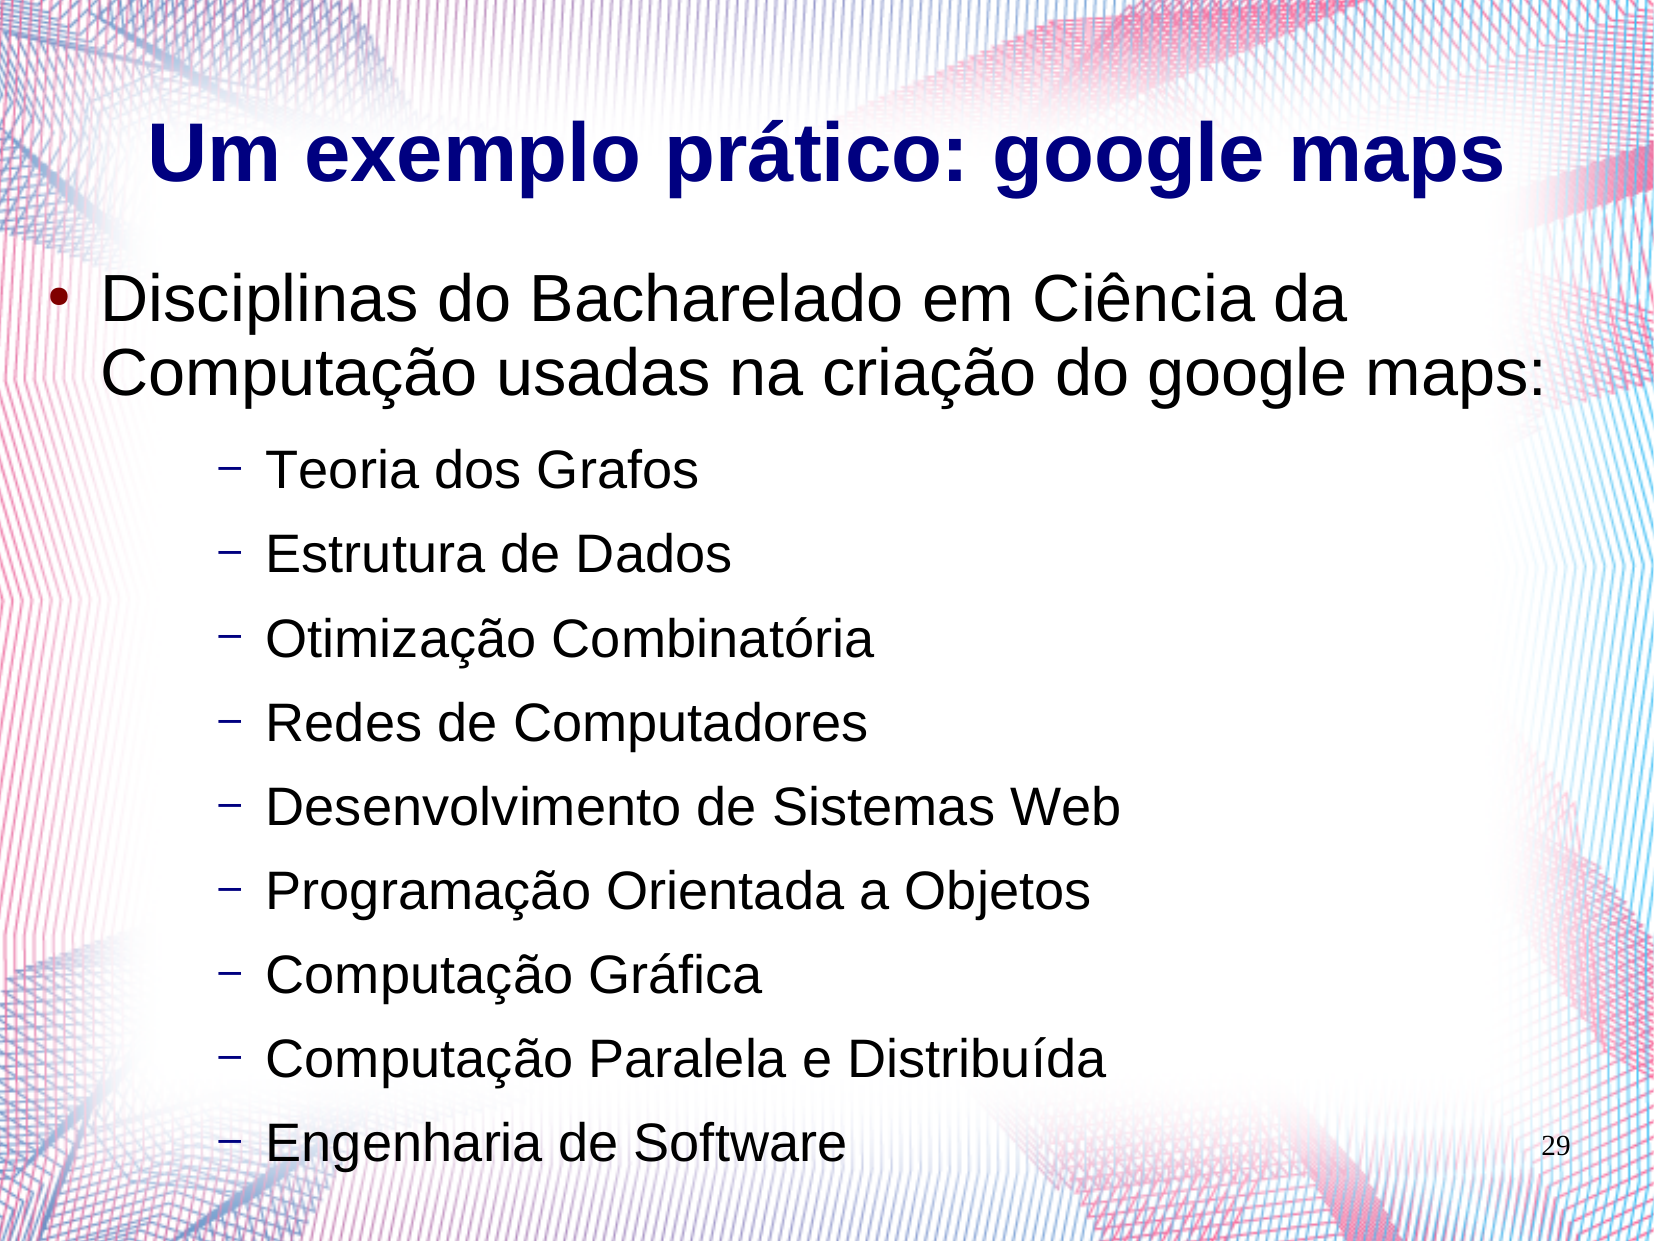

# Um exemplo prático: google maps
Disciplinas do Bacharelado em Ciência da Computação usadas na criação do google maps:
Teoria dos Grafos
Estrutura de Dados
Otimização Combinatória
Redes de Computadores
Desenvolvimento de Sistemas Web
Programação Orientada a Objetos
Computação Gráfica
Computação Paralela e Distribuída
Engenharia de Software
29